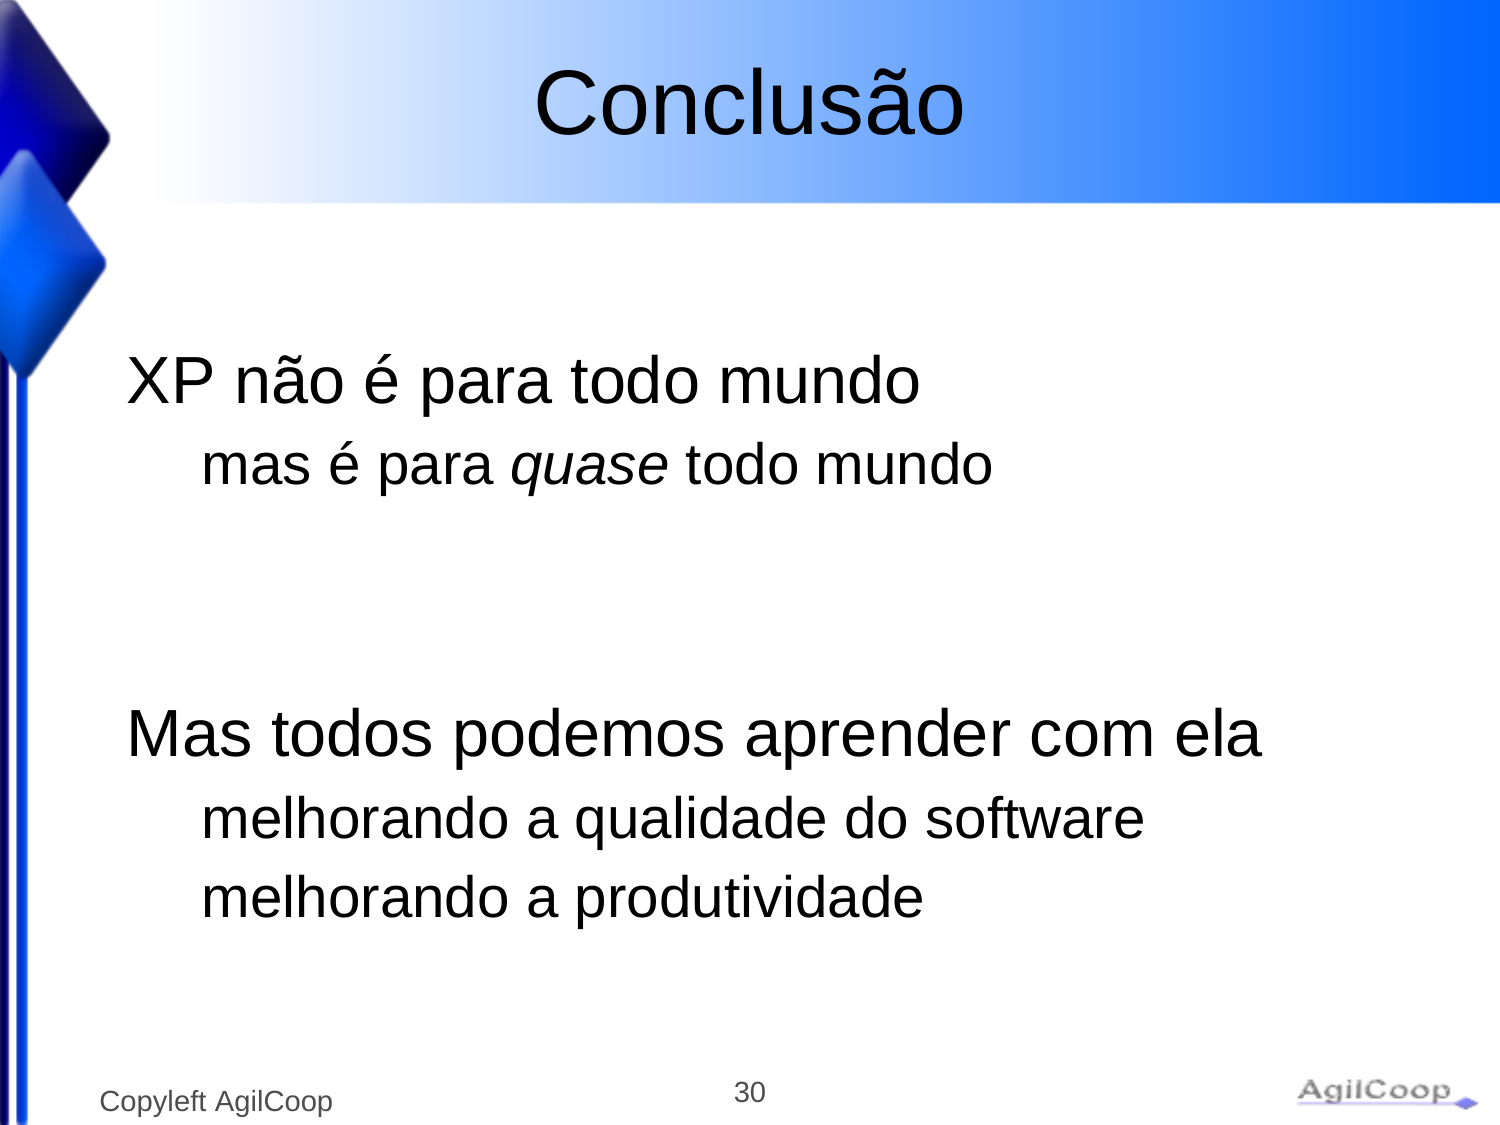

# Conclusão
XP não é para todo mundo
mas é para quase todo mundo
Mas todos podemos aprender com ela
melhorando a qualidade do software
melhorando a produtividade
30